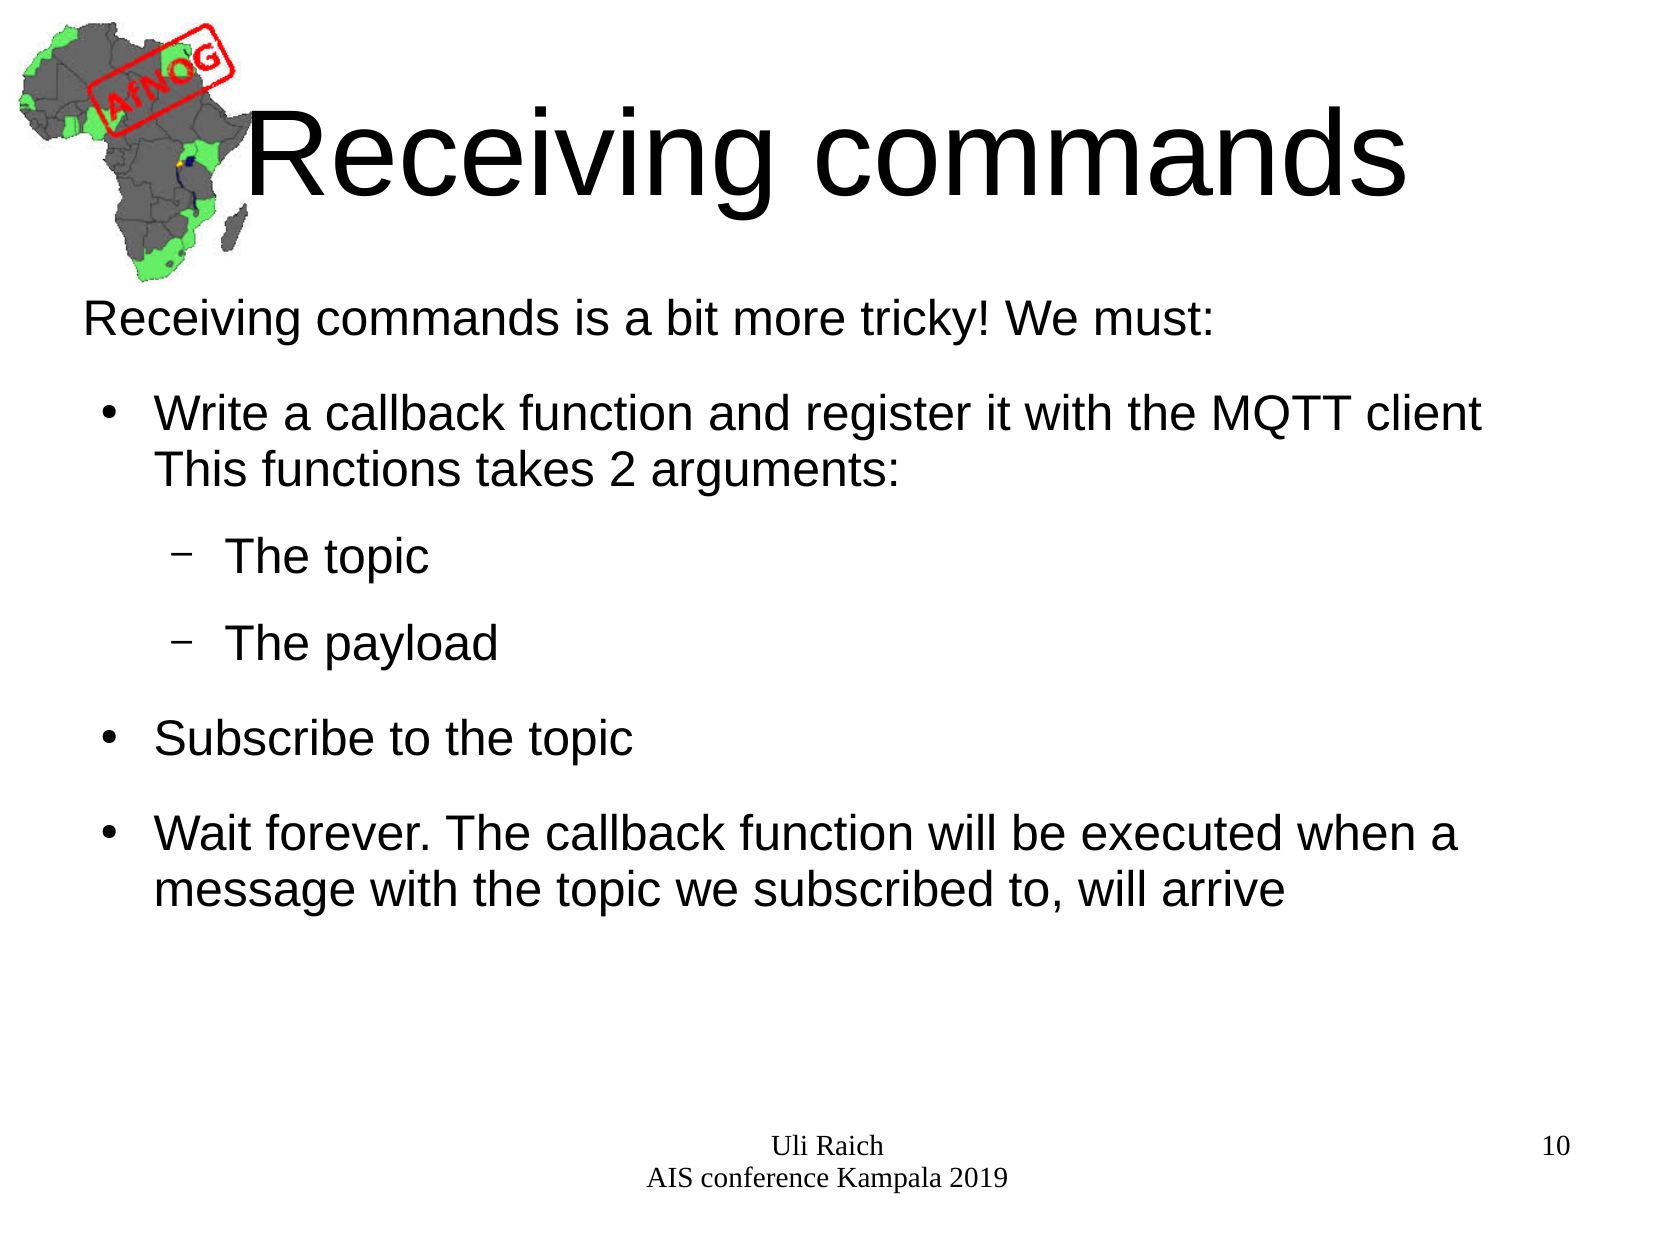

# Receiving commands
Receiving commands is a bit more tricky! We must:
Write a callback function and register it with the MQTT client
This functions takes 2 arguments:
The topic
The payload
Subscribe to the topic
Wait forever. The callback function will be executed when a message with the topic we subscribed to, will arrive
Uli Raich AIS conference Kampala 2019
10